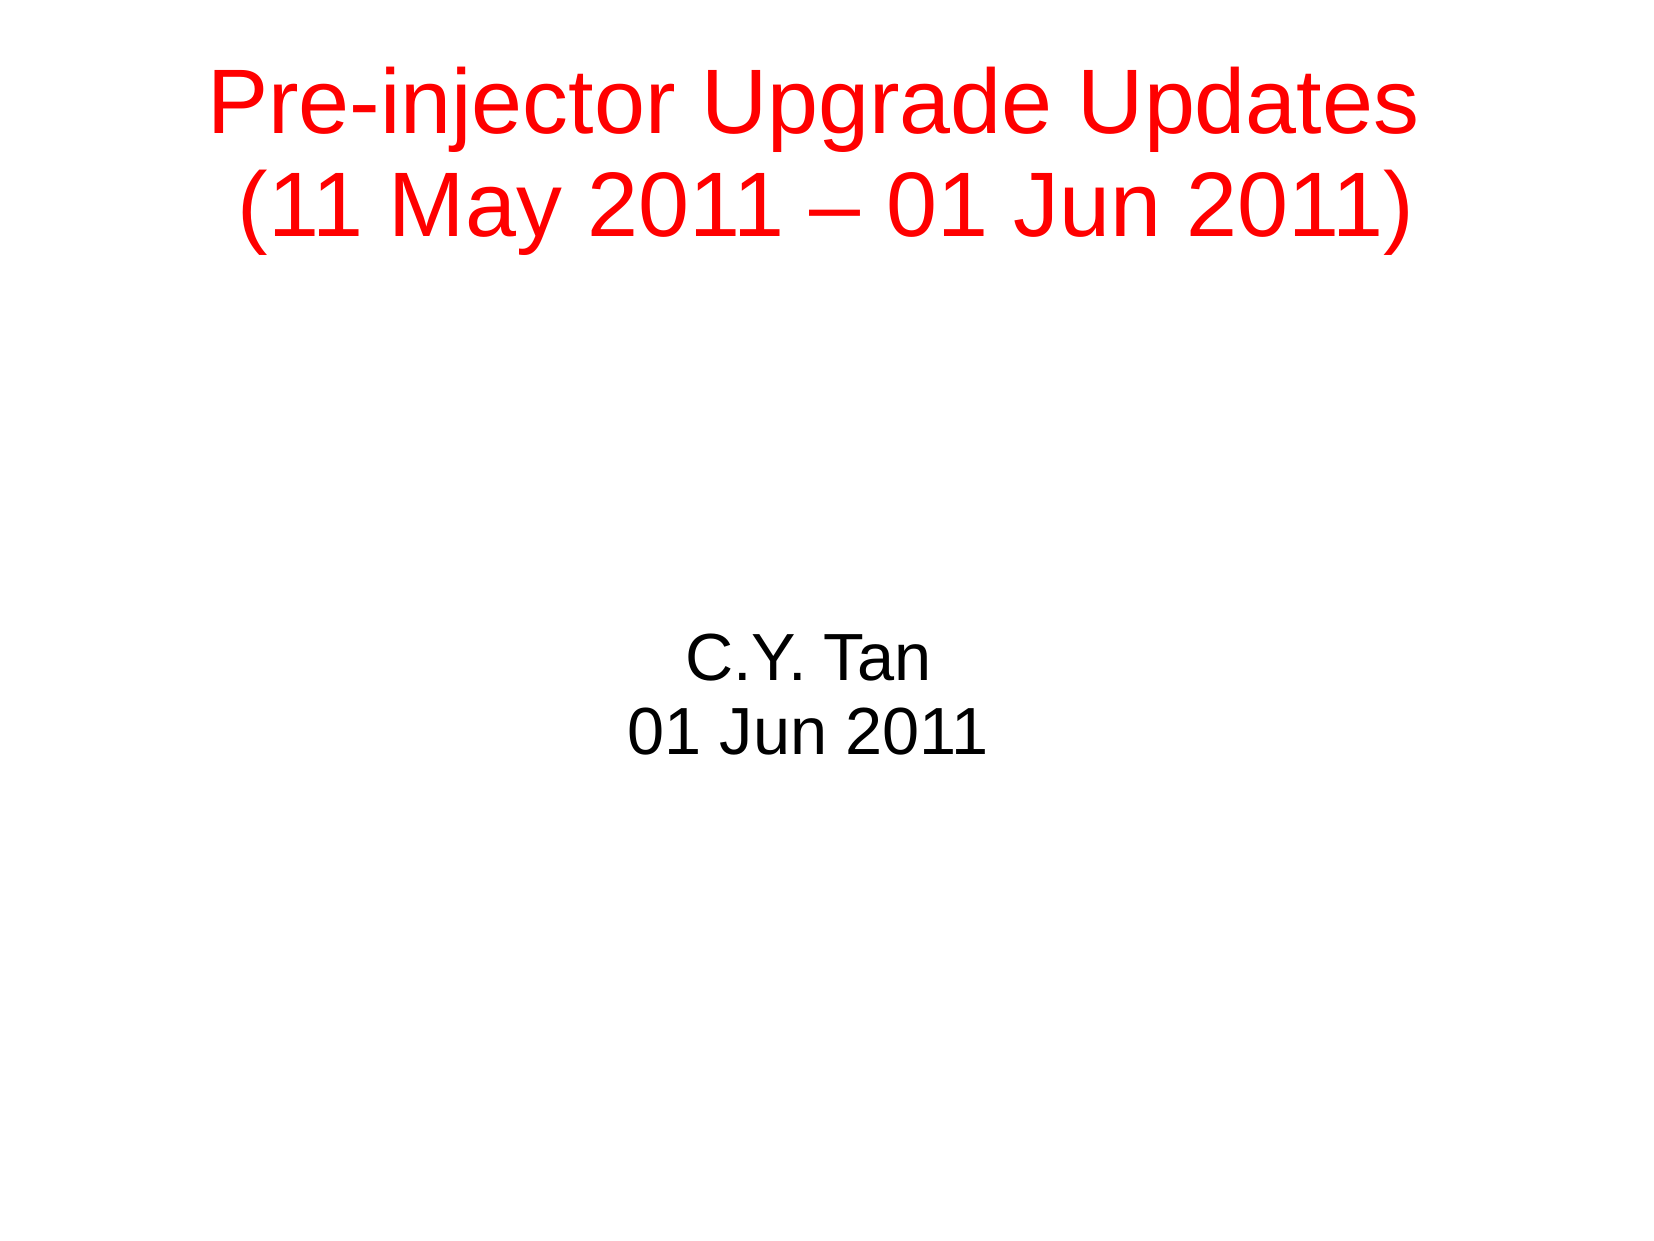

# Pre-injector Upgrade Updates (11 May 2011 – 01 Jun 2011)
C.Y. Tan
01 Jun 2011